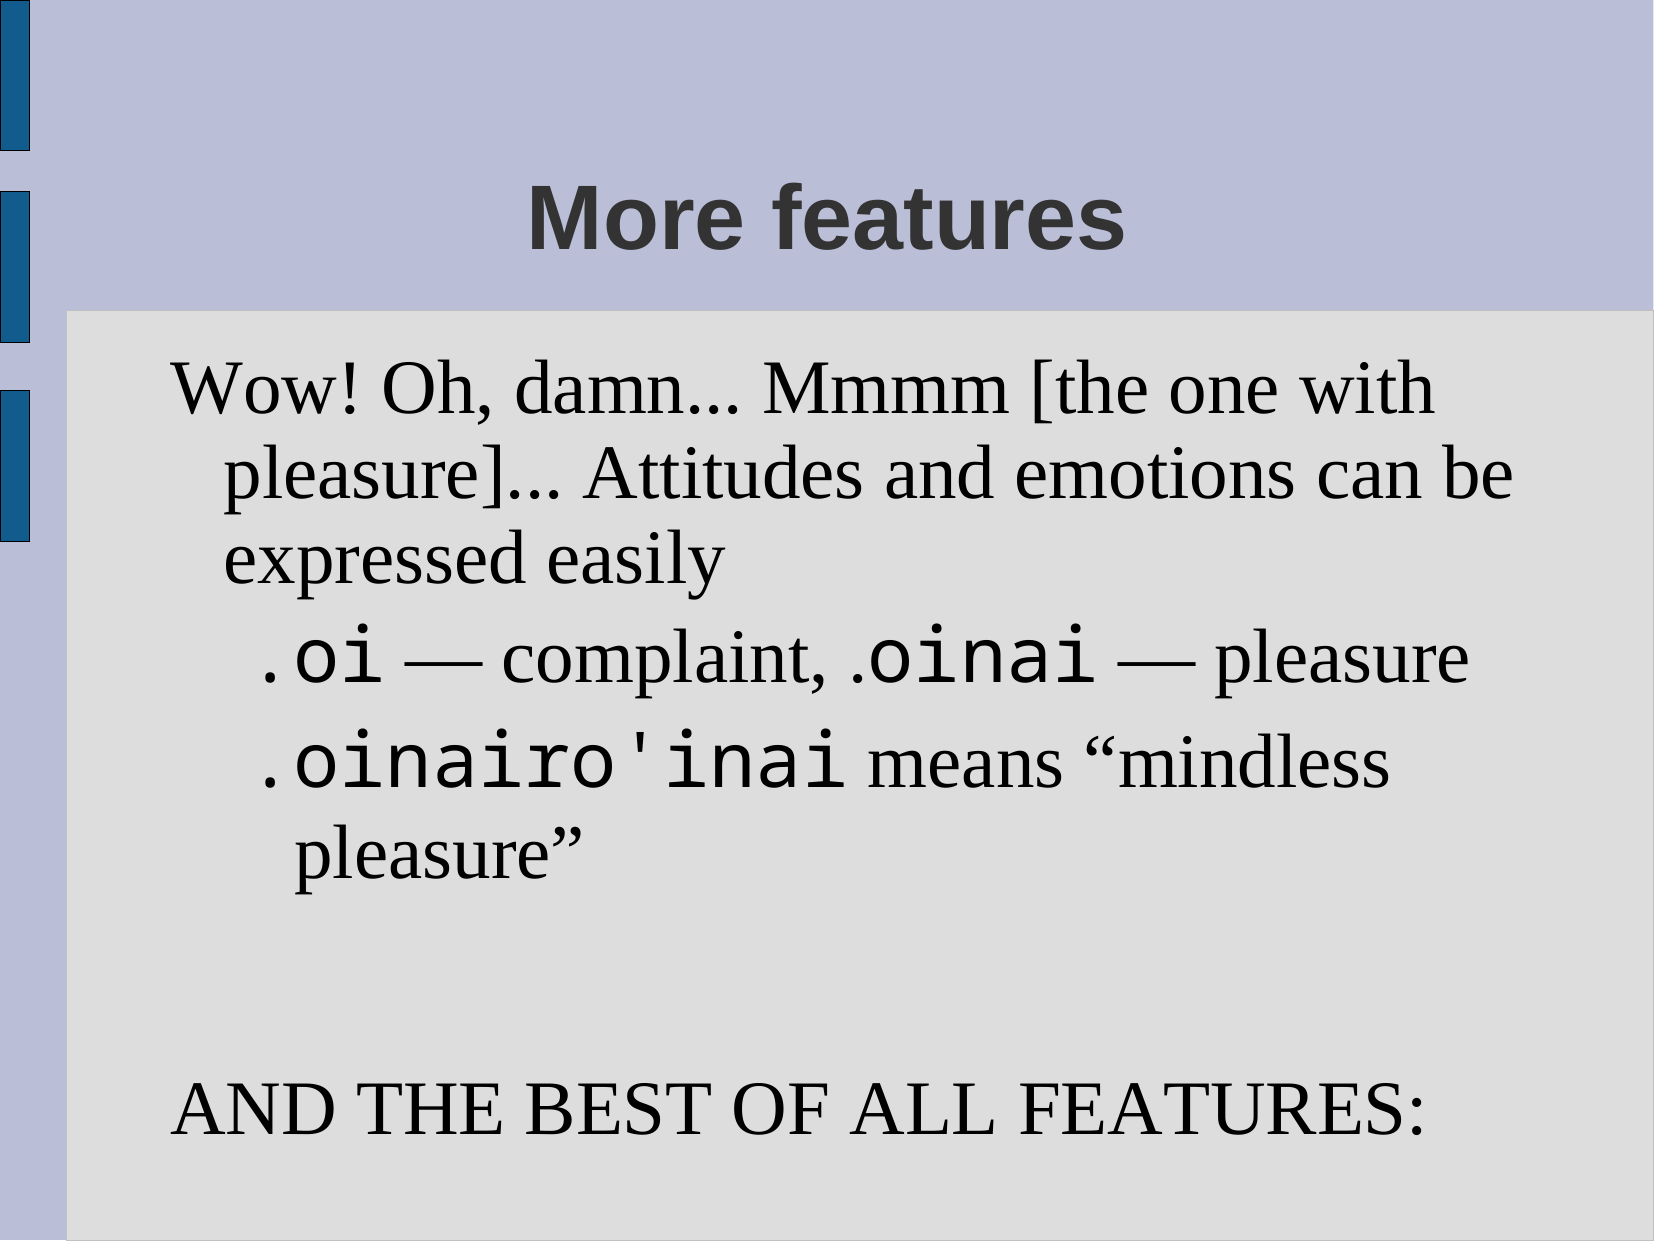

# More features
Wow! Oh, damn... Mmmm [the one with pleasure]... Attitudes and emotions can be expressed easily
.oi — complaint, .oinai — pleasure
.oinairo'inai means “mindless pleasure”
AND THE BEST OF ALL FEATURES: